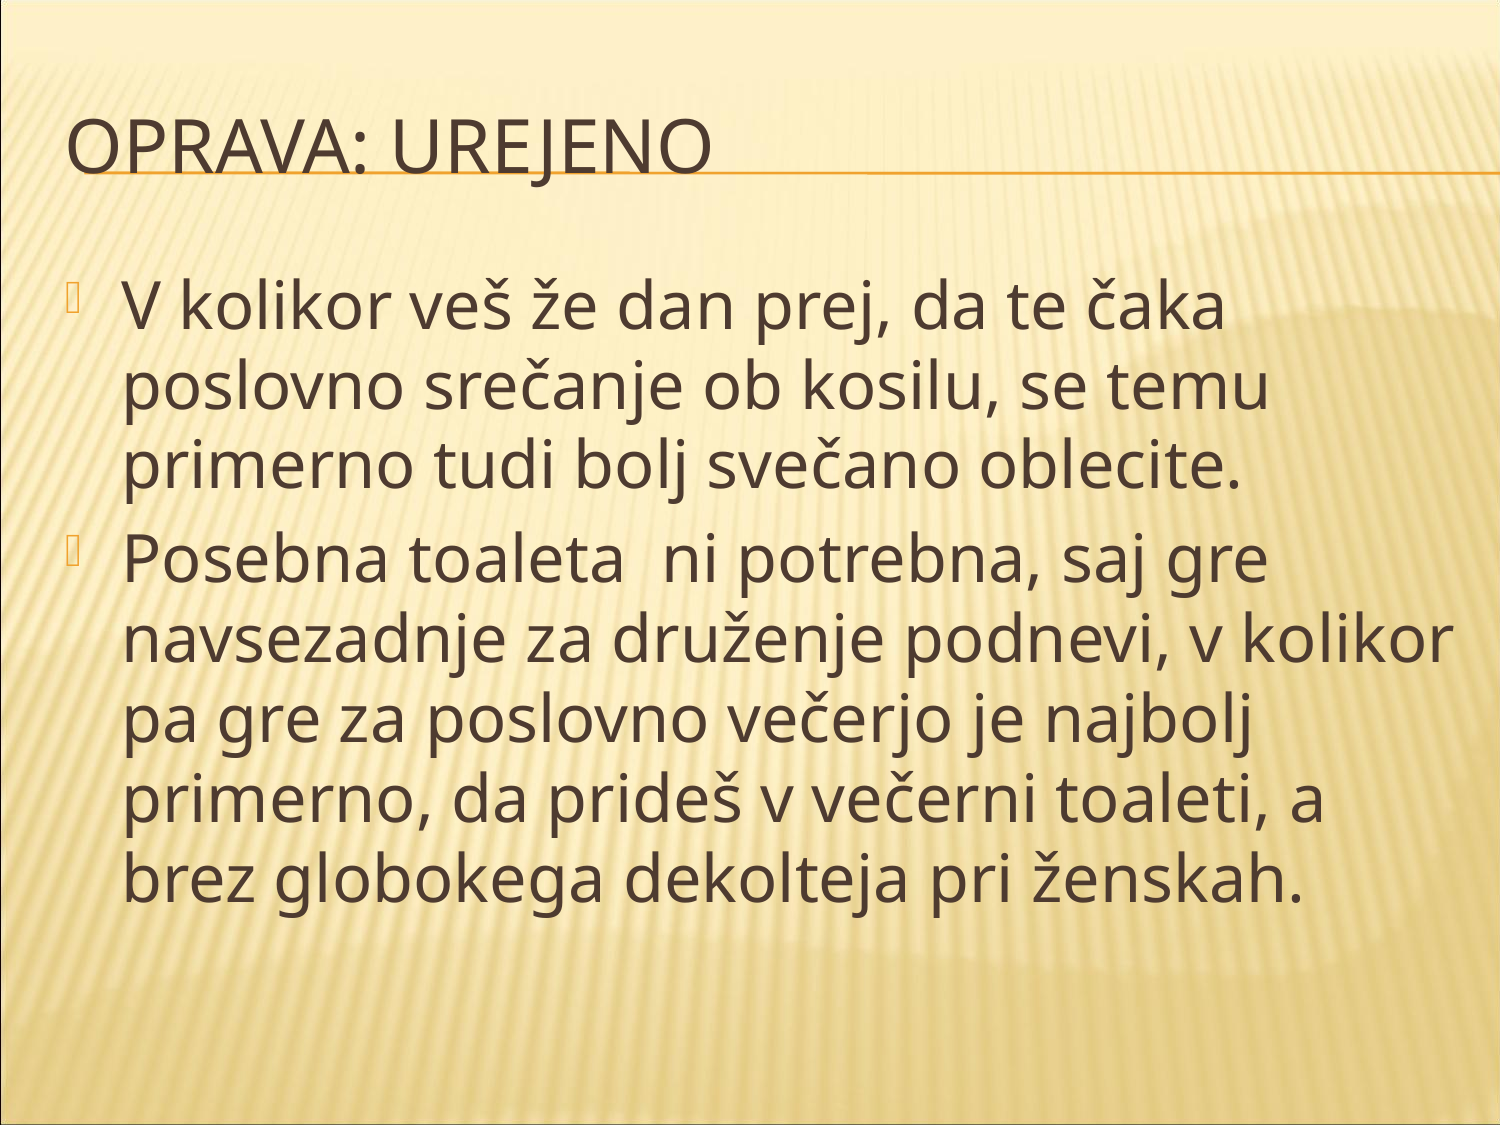

# Oprava: urejeno
V kolikor veš že dan prej, da te čaka poslovno srečanje ob kosilu, se temu primerno tudi bolj svečano oblecite.
Posebna toaleta ni potrebna, saj gre navsezadnje za druženje podnevi, v kolikor pa gre za poslovno večerjo je najbolj primerno, da prideš v večerni toaleti, a brez globokega dekolteja pri ženskah.